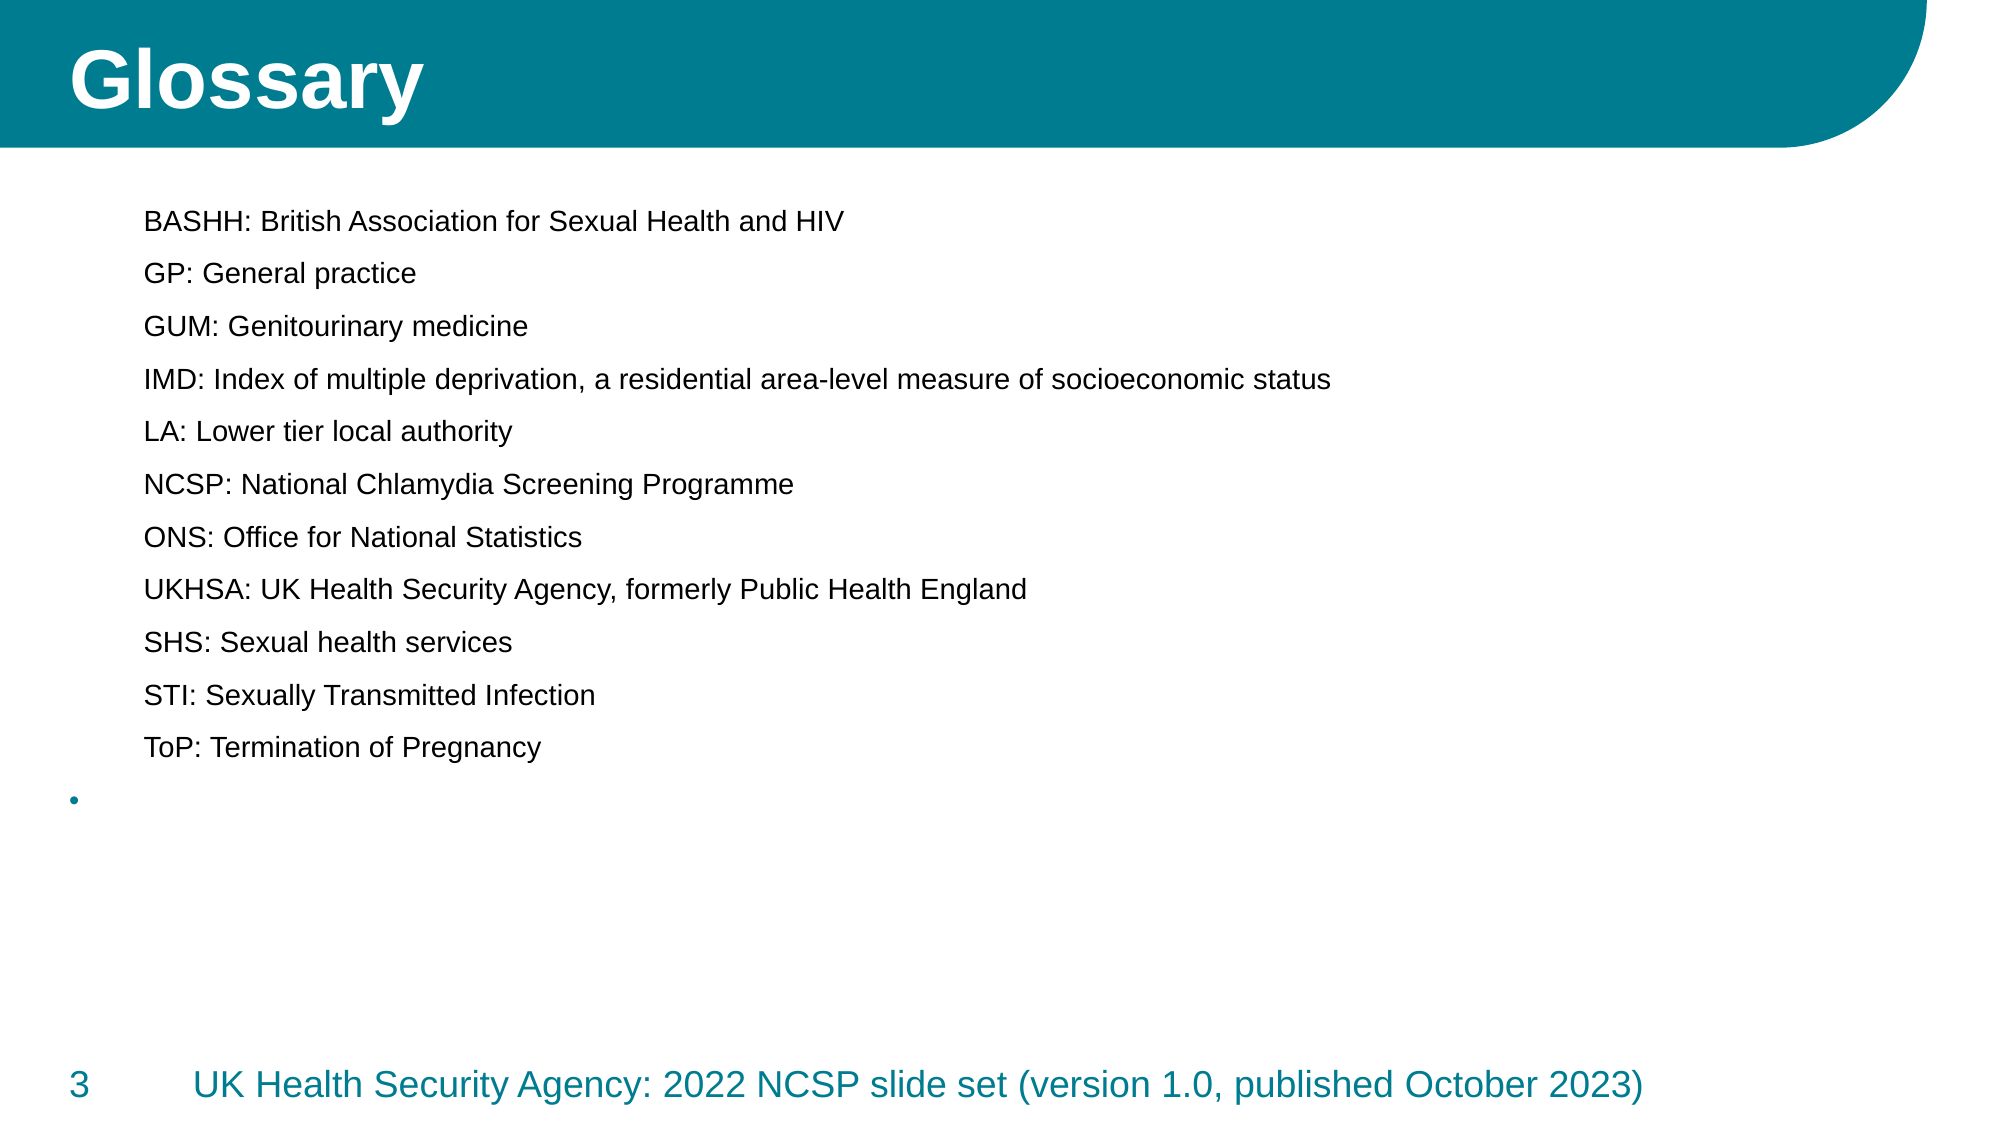

# Glossary
BASHH: British Association for Sexual Health and HIV
GP: General practice
GUM: Genitourinary medicine
IMD: Index of multiple deprivation, a residential area-level measure of socioeconomic status
LA: Lower tier local authority
NCSP: National Chlamydia Screening Programme
ONS: Office for National Statistics
UKHSA: UK Health Security Agency, formerly Public Health England
SHS: Sexual health services
STI: Sexually Transmitted Infection
ToP: Termination of Pregnancy
1
UK Health Security Agency: 2022 NCSP slide set (version 1.0, published October 2023)